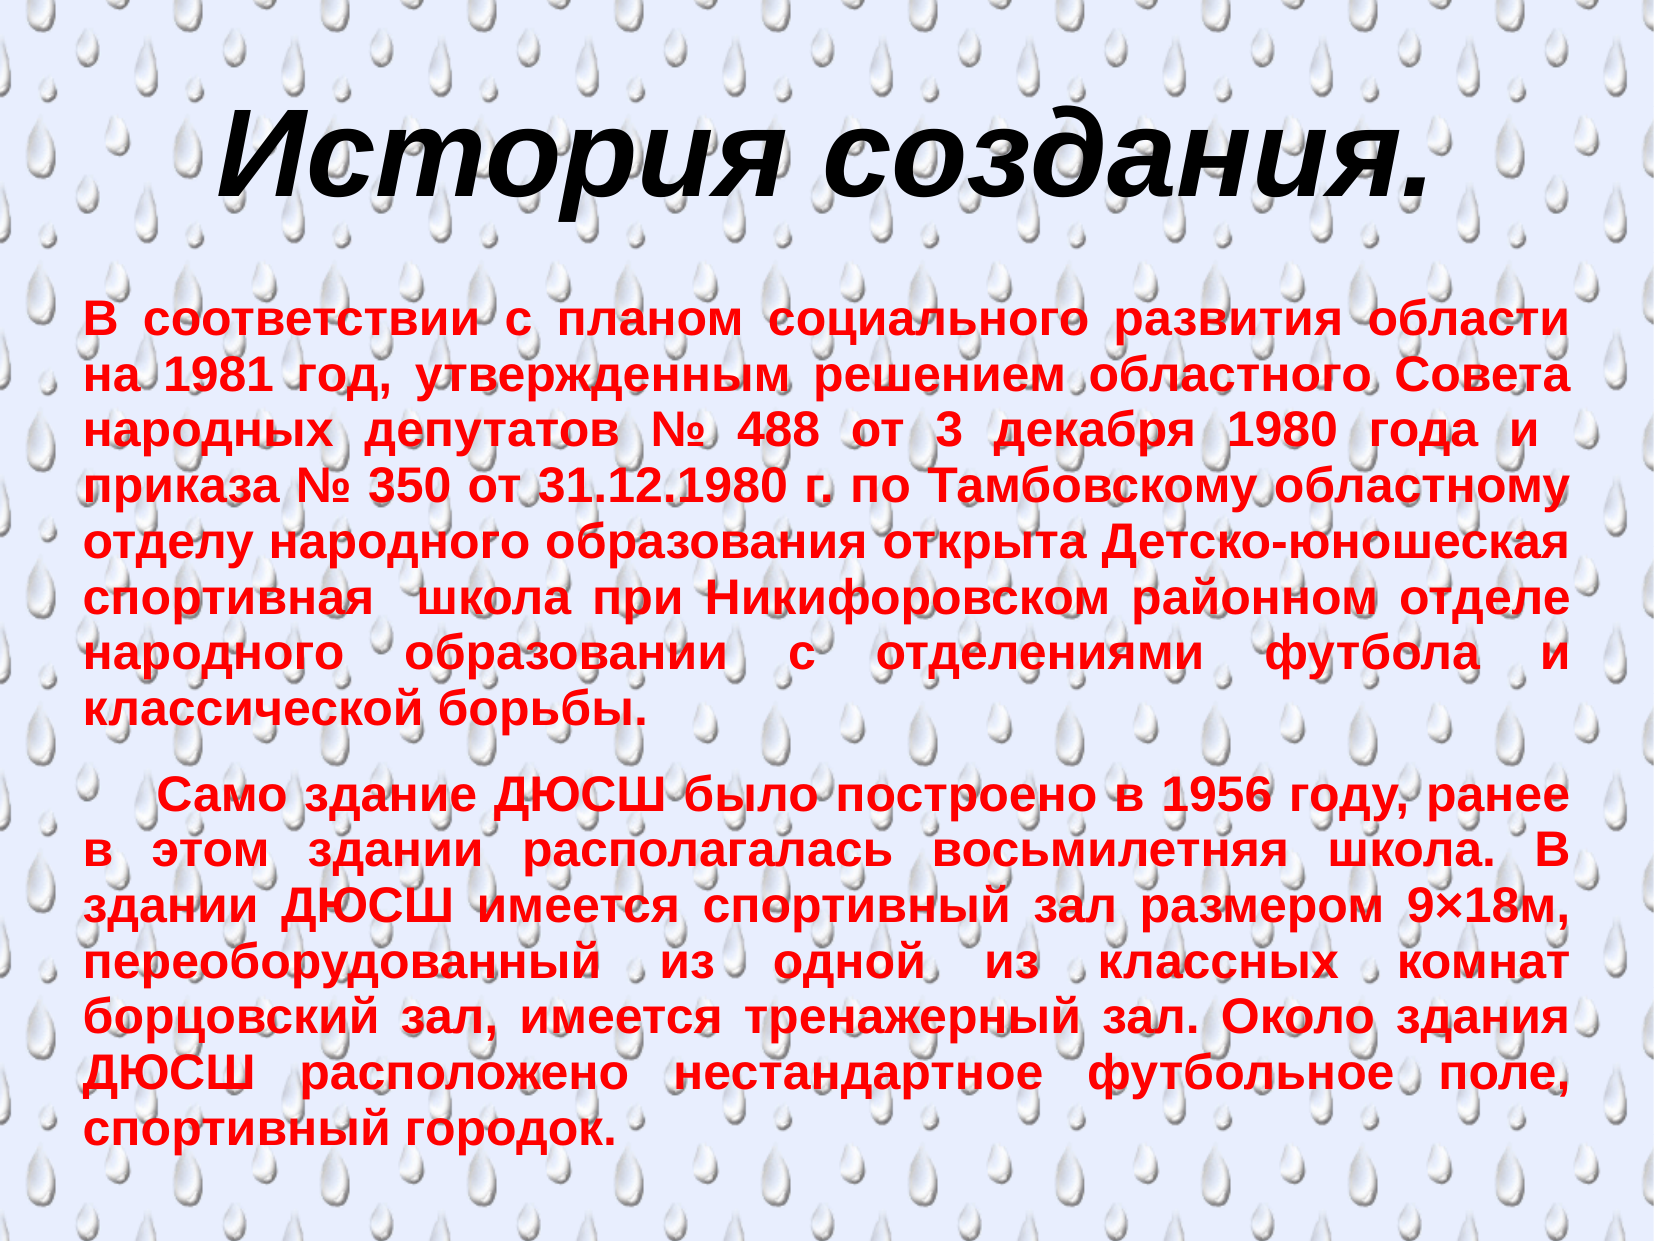

# История создания.
В соответствии с планом социального развития области на 1981 год, утвержденным решением областного Совета народных депутатов № 488 от 3 декабря 1980 года и приказа № 350 от 31.12.1980 г. по Тамбовскому областному отделу народного образования открыта Детско-юношеская спортивная школа при Никифоровском районном отделе народного образовании с отделениями футбола и классической борьбы.
Само здание ДЮСШ было построено в 1956 году, ранее в этом здании располагалась восьмилетняя школа. В здании ДЮСШ имеется спортивный зал размером 9×18м, переоборудованный из одной из классных комнат борцовский зал, имеется тренажерный зал. Около здания ДЮСШ расположено нестандартное футбольное поле, спортивный городок.